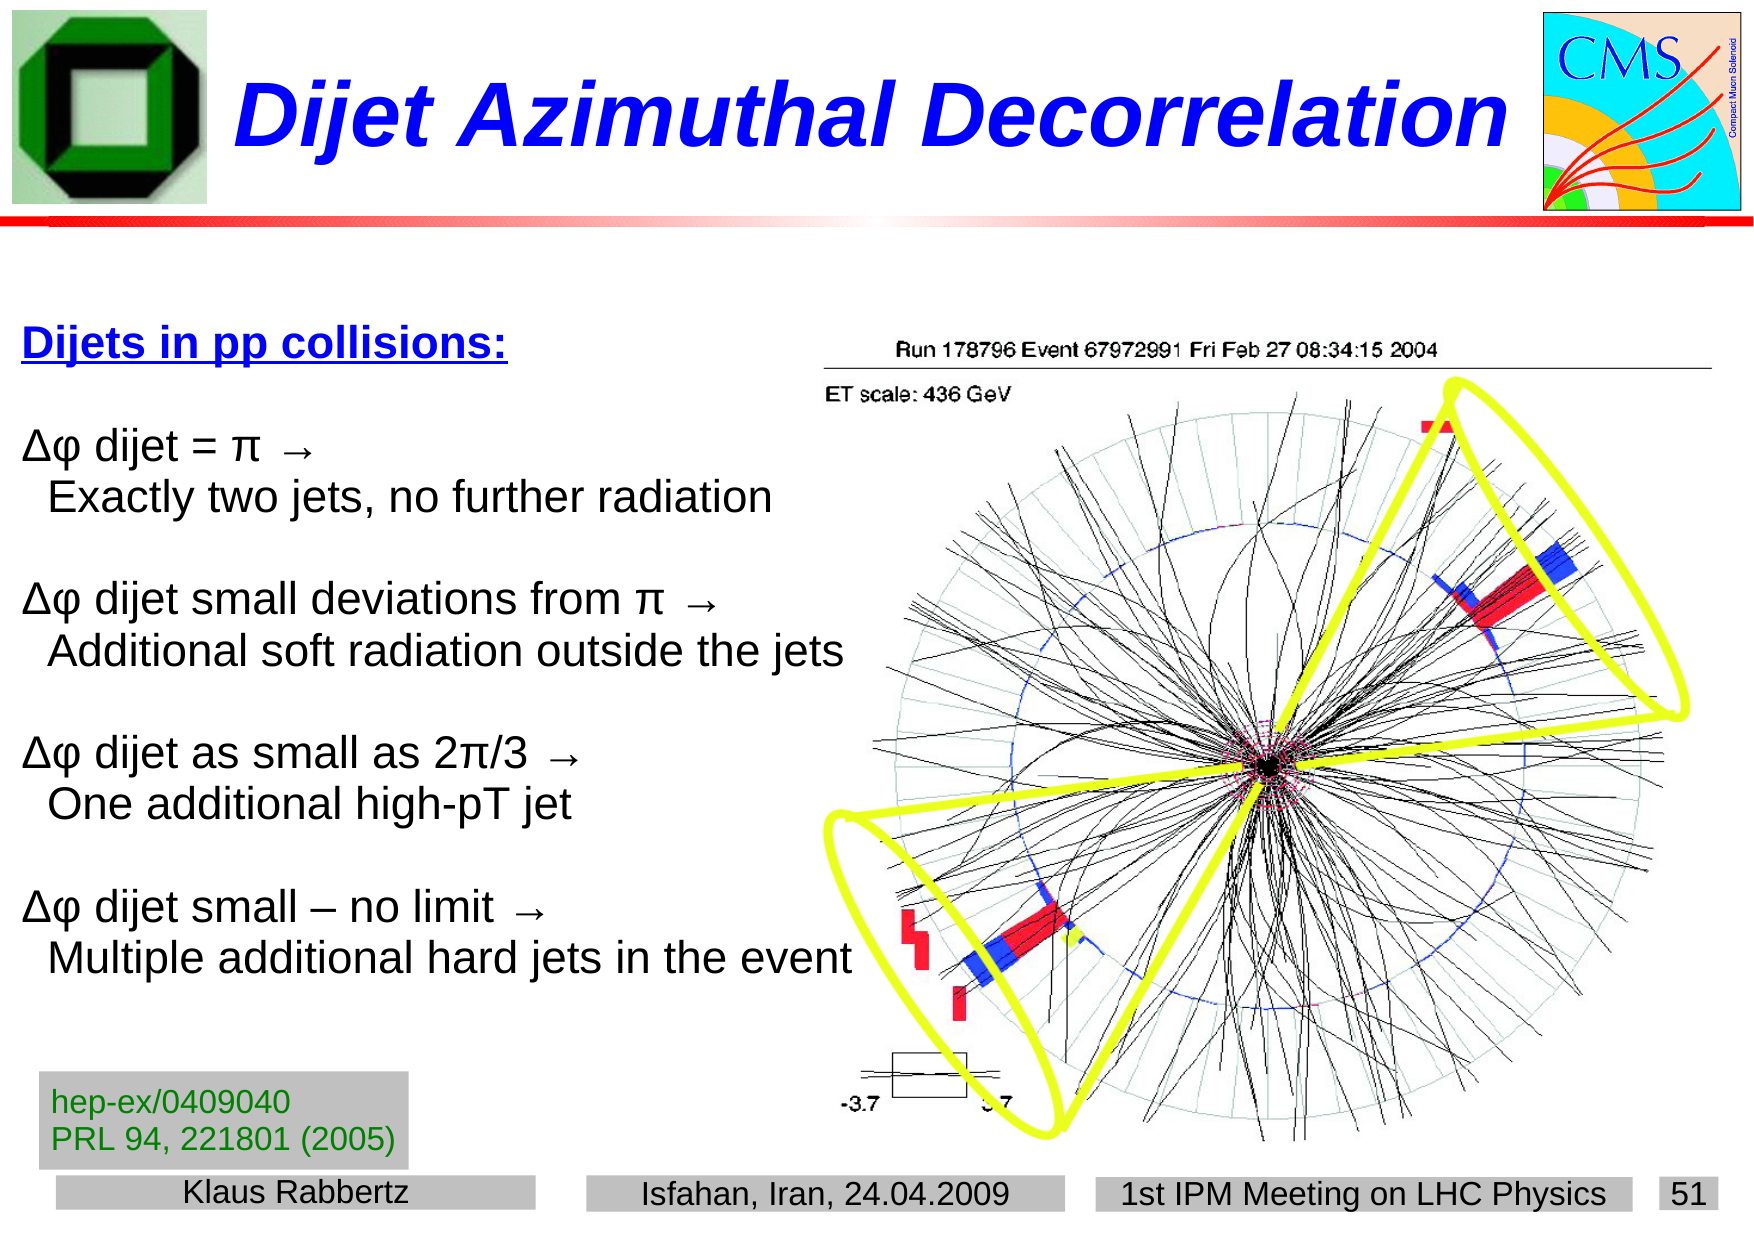

# Dijet Azimuthal Decorrelation
Dijets in pp collisions:
Δφ dijet = π →
 Exactly two jets, no further radiation
Δφ dijet small deviations from π →
 Additional soft radiation outside the jets
Δφ dijet as small as 2π/3 →
 One additional high-pT jet
Δφ dijet small – no limit →
 Multiple additional hard jets in the event
hep-ex/0409040
PRL 94, 221801 (2005)